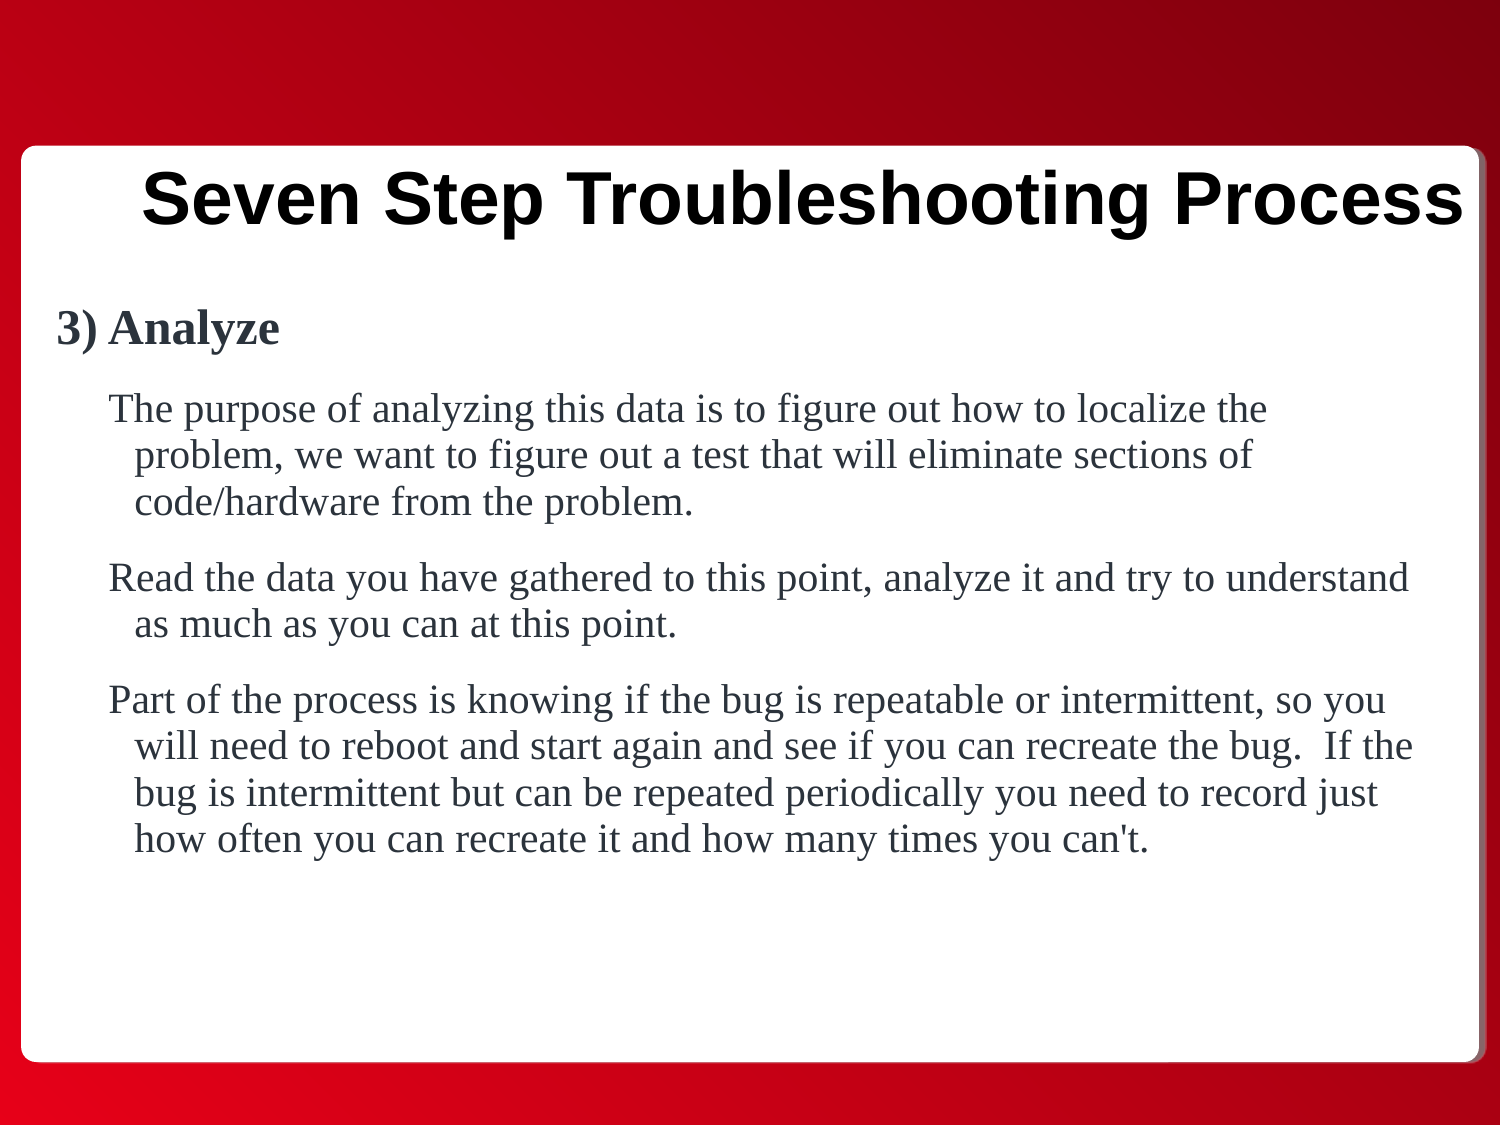

# Seven Step Troubleshooting Process
3) Analyze
The purpose of analyzing this data is to figure out how to localize the problem, we want to figure out a test that will eliminate sections of code/hardware from the problem.
Read the data you have gathered to this point, analyze it and try to understand as much as you can at this point.
Part of the process is knowing if the bug is repeatable or intermittent, so you will need to reboot and start again and see if you can recreate the bug. If the bug is intermittent but can be repeated periodically you need to record just how often you can recreate it and how many times you can't.